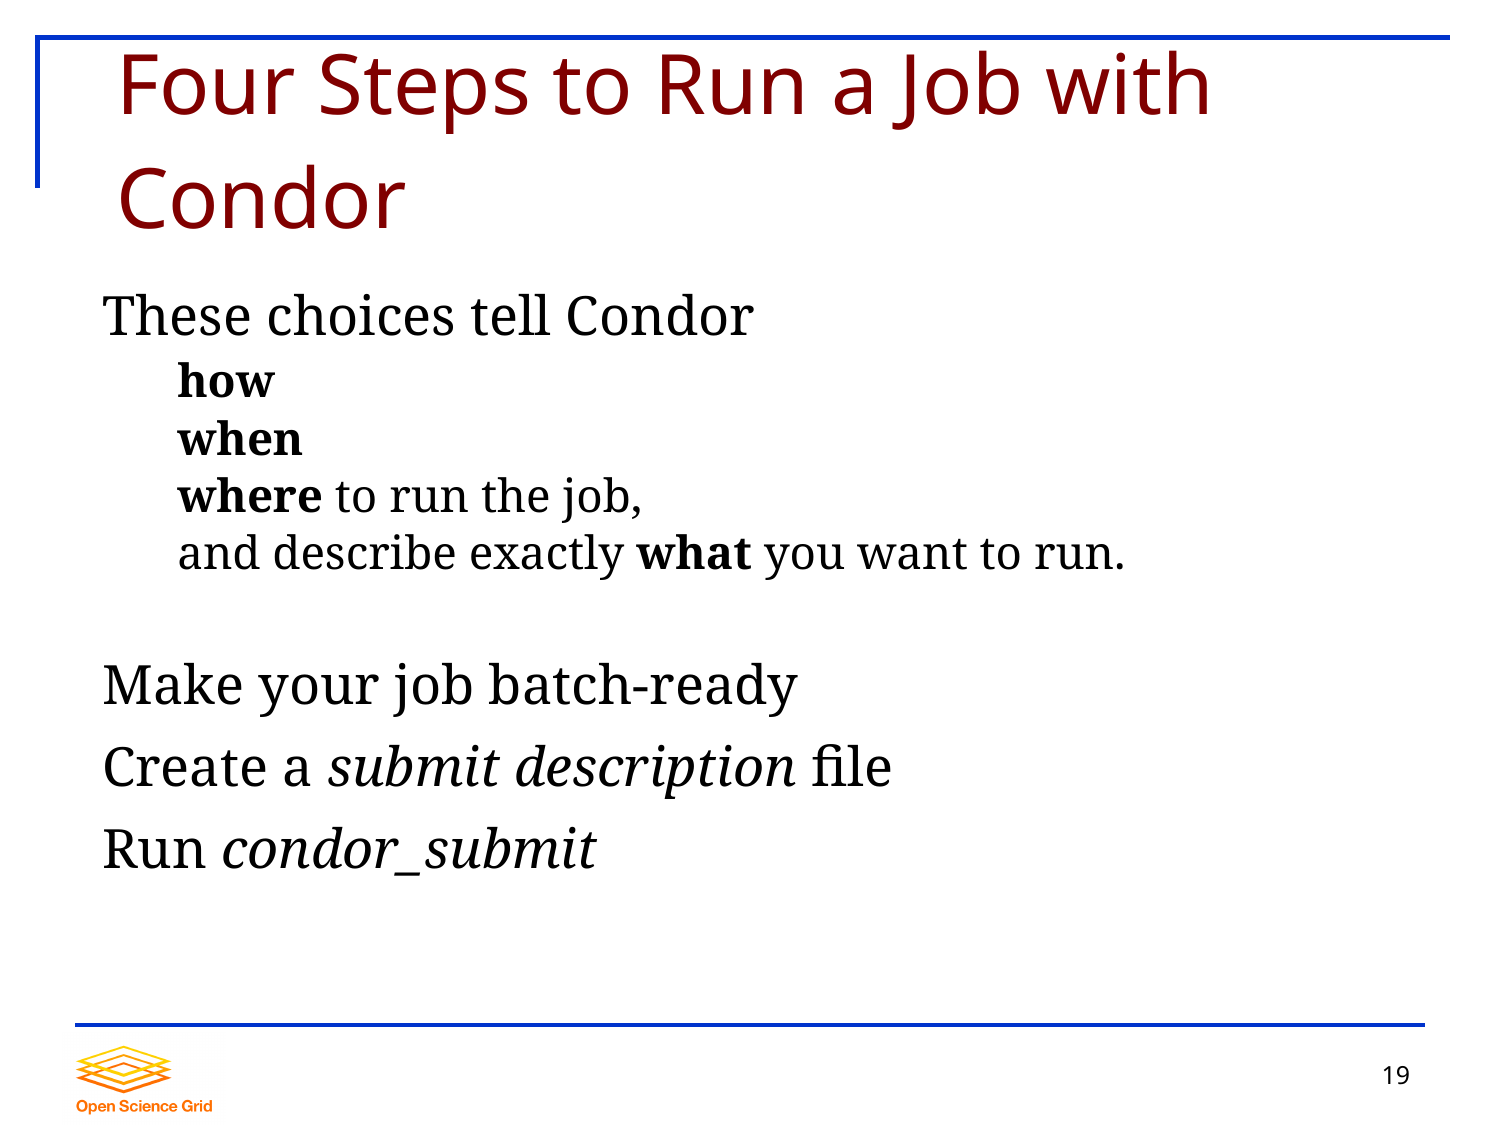

# Four Steps to Run a Job with Condor
These choices tell Condor
how
when
where to run the job,
and describe exactly what you want to run.
Make your job batch-ready
Create a submit description file
Run condor_submit
19